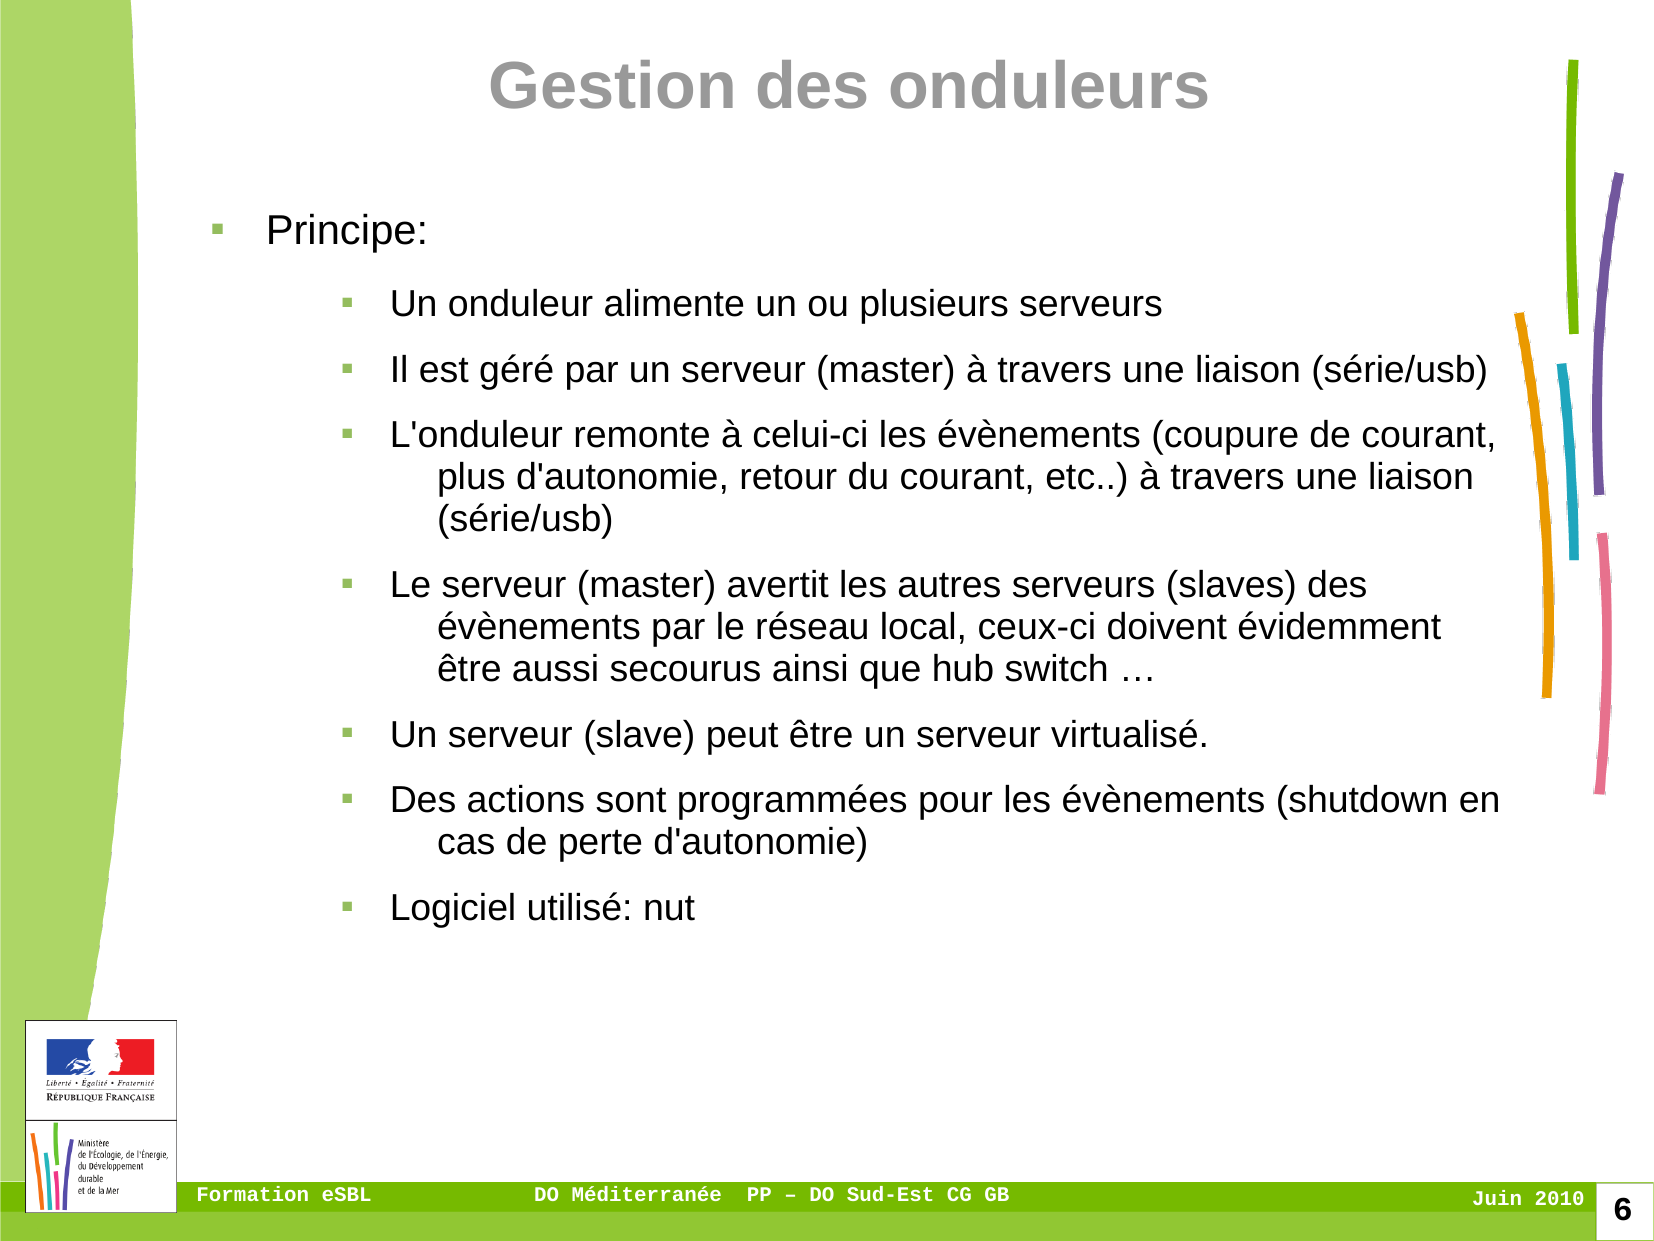

# Gestion des onduleurs
Principe:
Un onduleur alimente un ou plusieurs serveurs
Il est géré par un serveur (master) à travers une liaison (série/usb)
L'onduleur remonte à celui-ci les évènements (coupure de courant, plus d'autonomie, retour du courant, etc..) à travers une liaison (série/usb)
Le serveur (master) avertit les autres serveurs (slaves) des évènements par le réseau local, ceux-ci doivent évidemment être aussi secourus ainsi que hub switch …
Un serveur (slave) peut être un serveur virtualisé.
Des actions sont programmées pour les évènements (shutdown en cas de perte d'autonomie)
Logiciel utilisé: nut
6